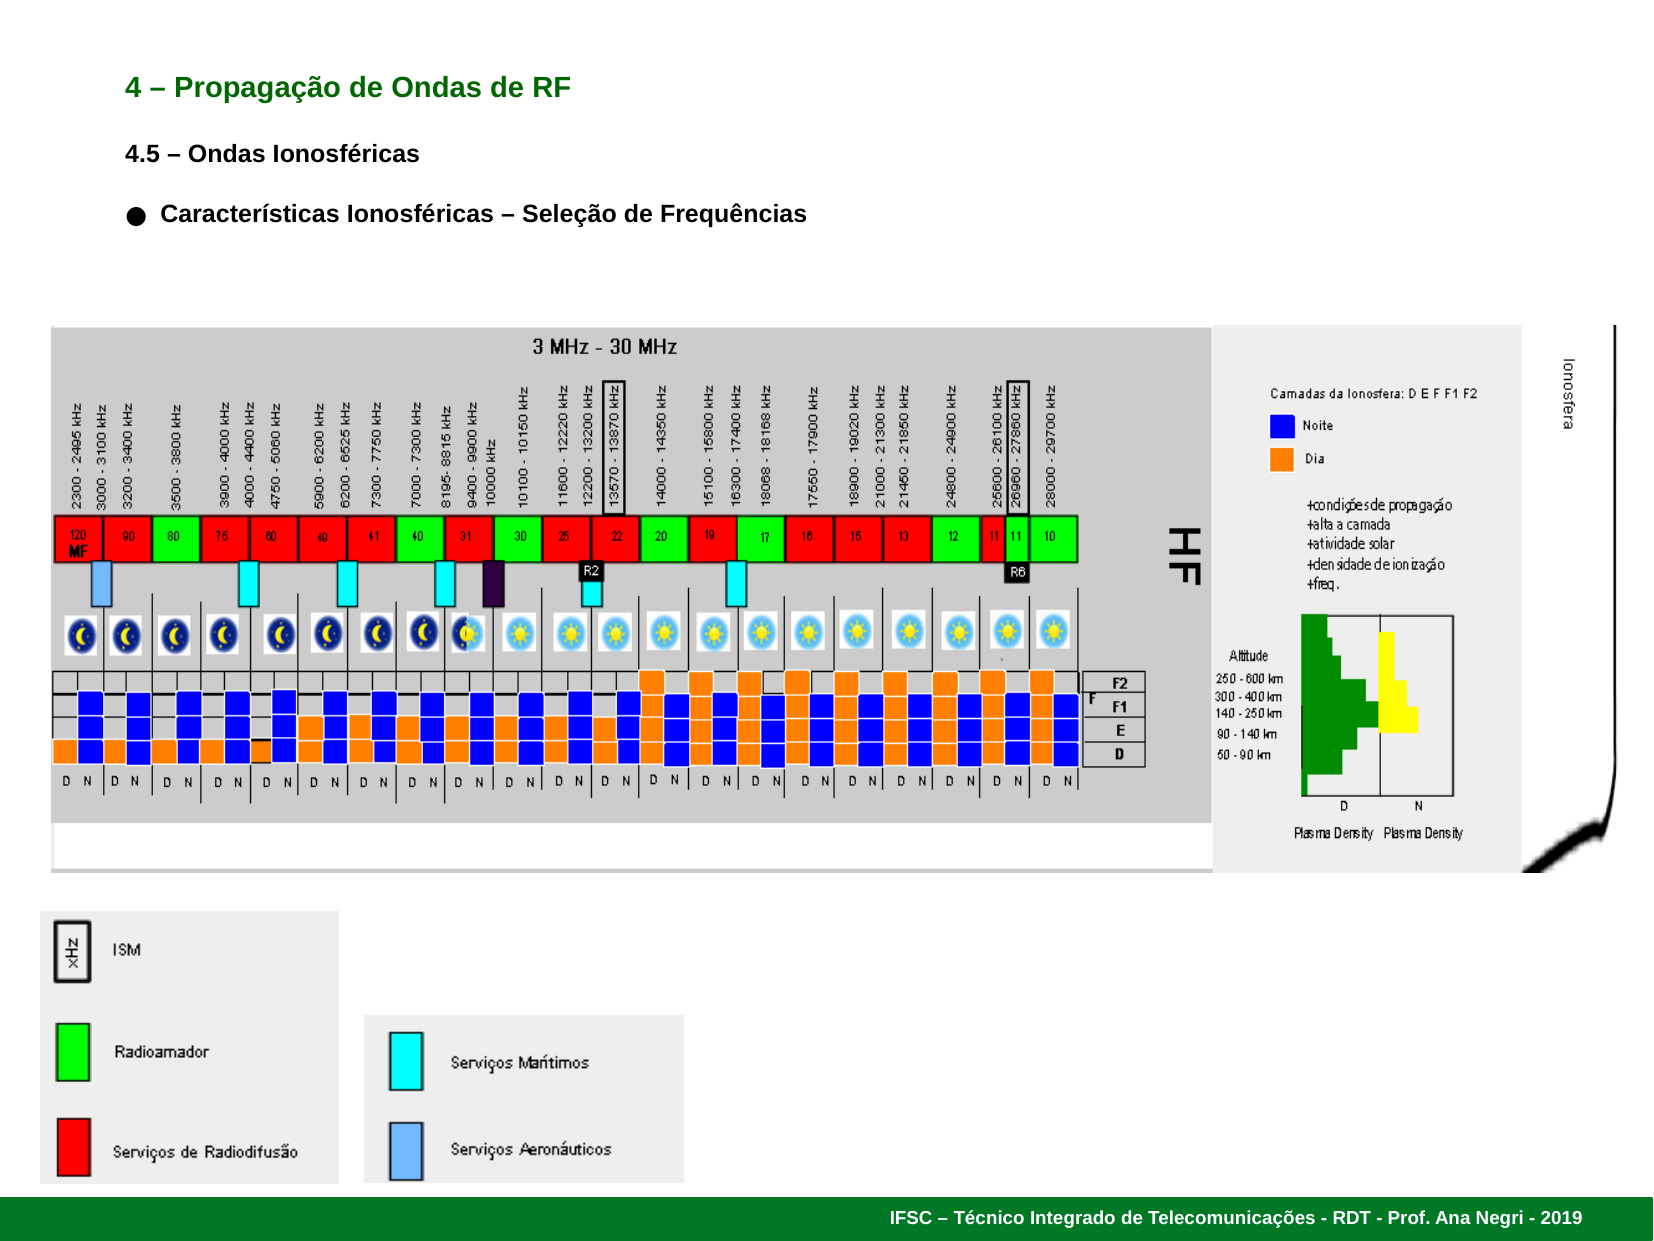

4 – Propagação de Ondas de RF
4.5 – Ondas Ionosféricas
Características Ionosféricas – Seleção de Frequências
IFSC – Técnico Integrado de Telecomunicações - RDT - Prof. Ana Negri - 2019